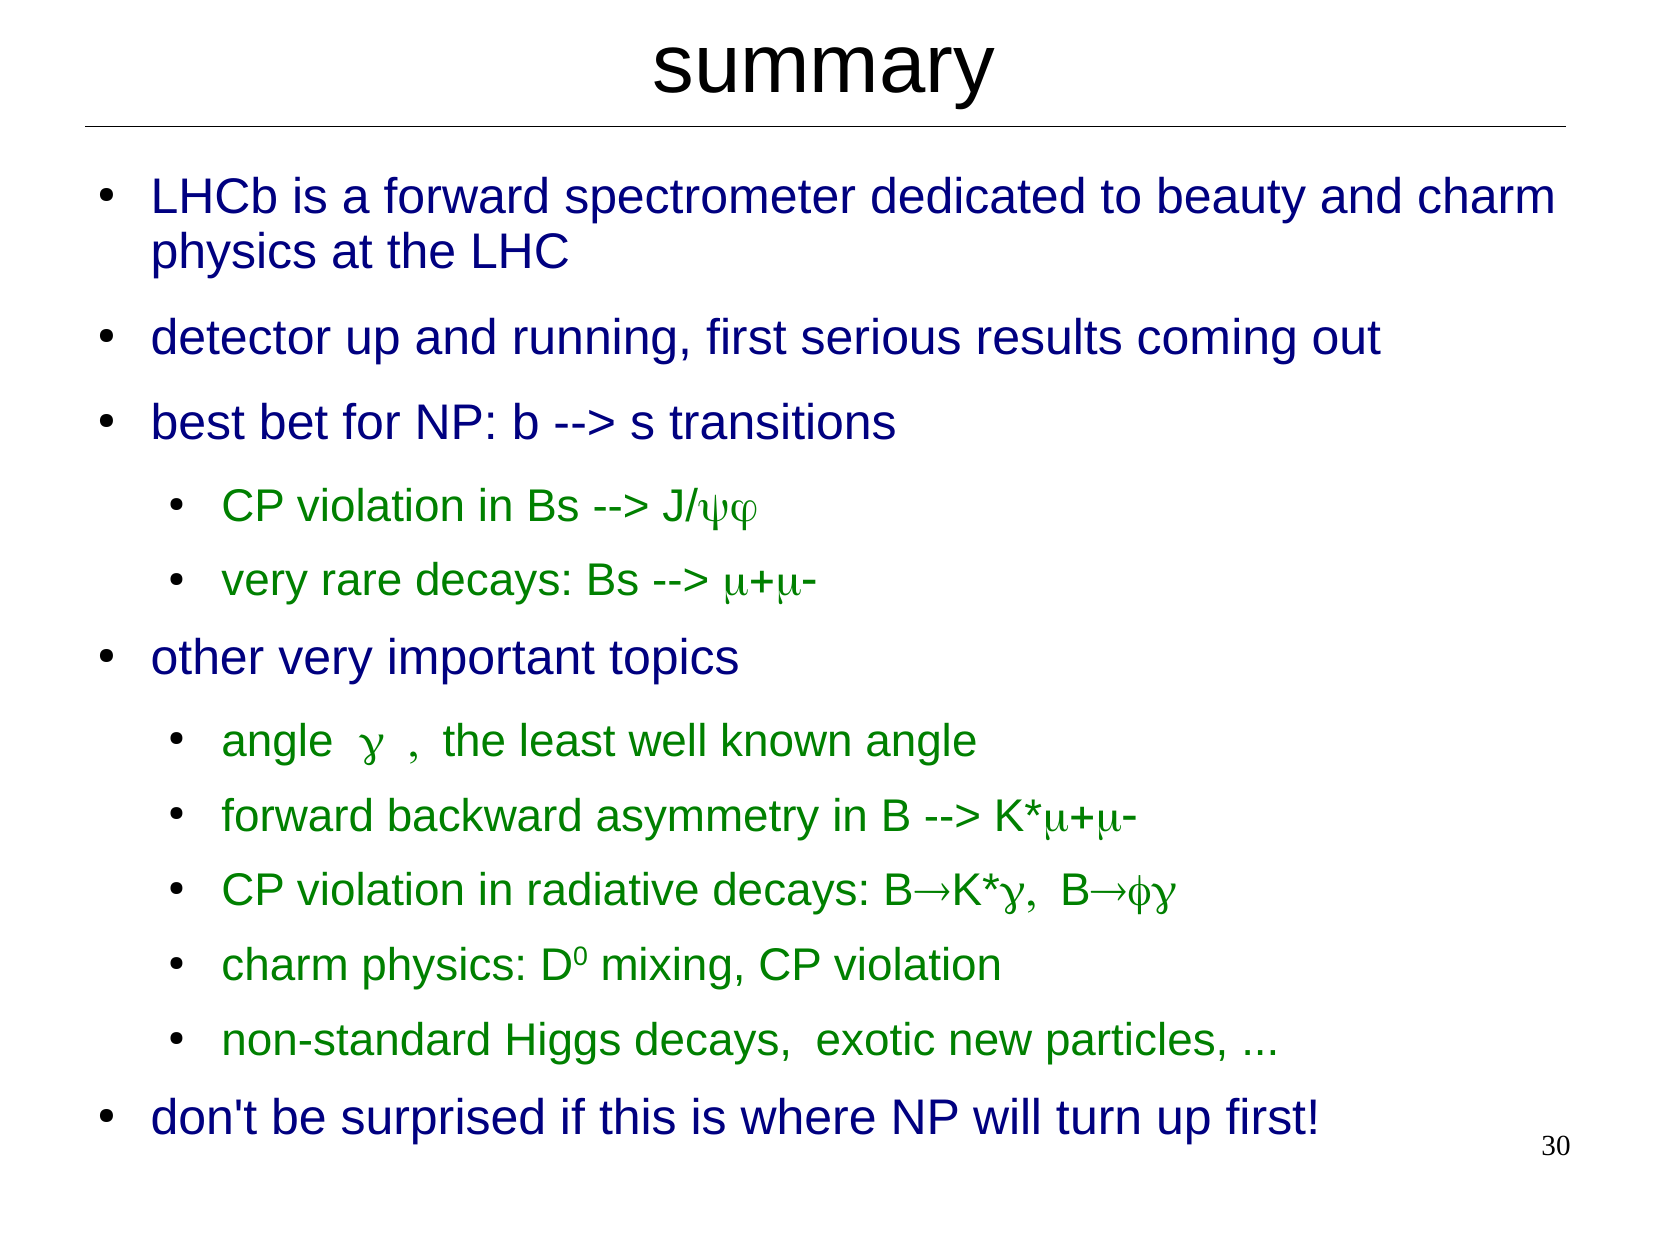

# summary
LHCb is a forward spectrometer dedicated to beauty and charm physics at the LHC
detector up and running, first serious results coming out
best bet for NP: b --> s transitions
CP violation in Bs --> J/yj
very rare decays: Bs --> m+m-
other very important topics
angle g , the least well known angle
forward backward asymmetry in B --> K*m+m-
CP violation in radiative decays: BK*g, Bfg
charm physics: D0 mixing, CP violation
non-standard Higgs decays, exotic new particles, ...
don't be surprised if this is where NP will turn up first!
30